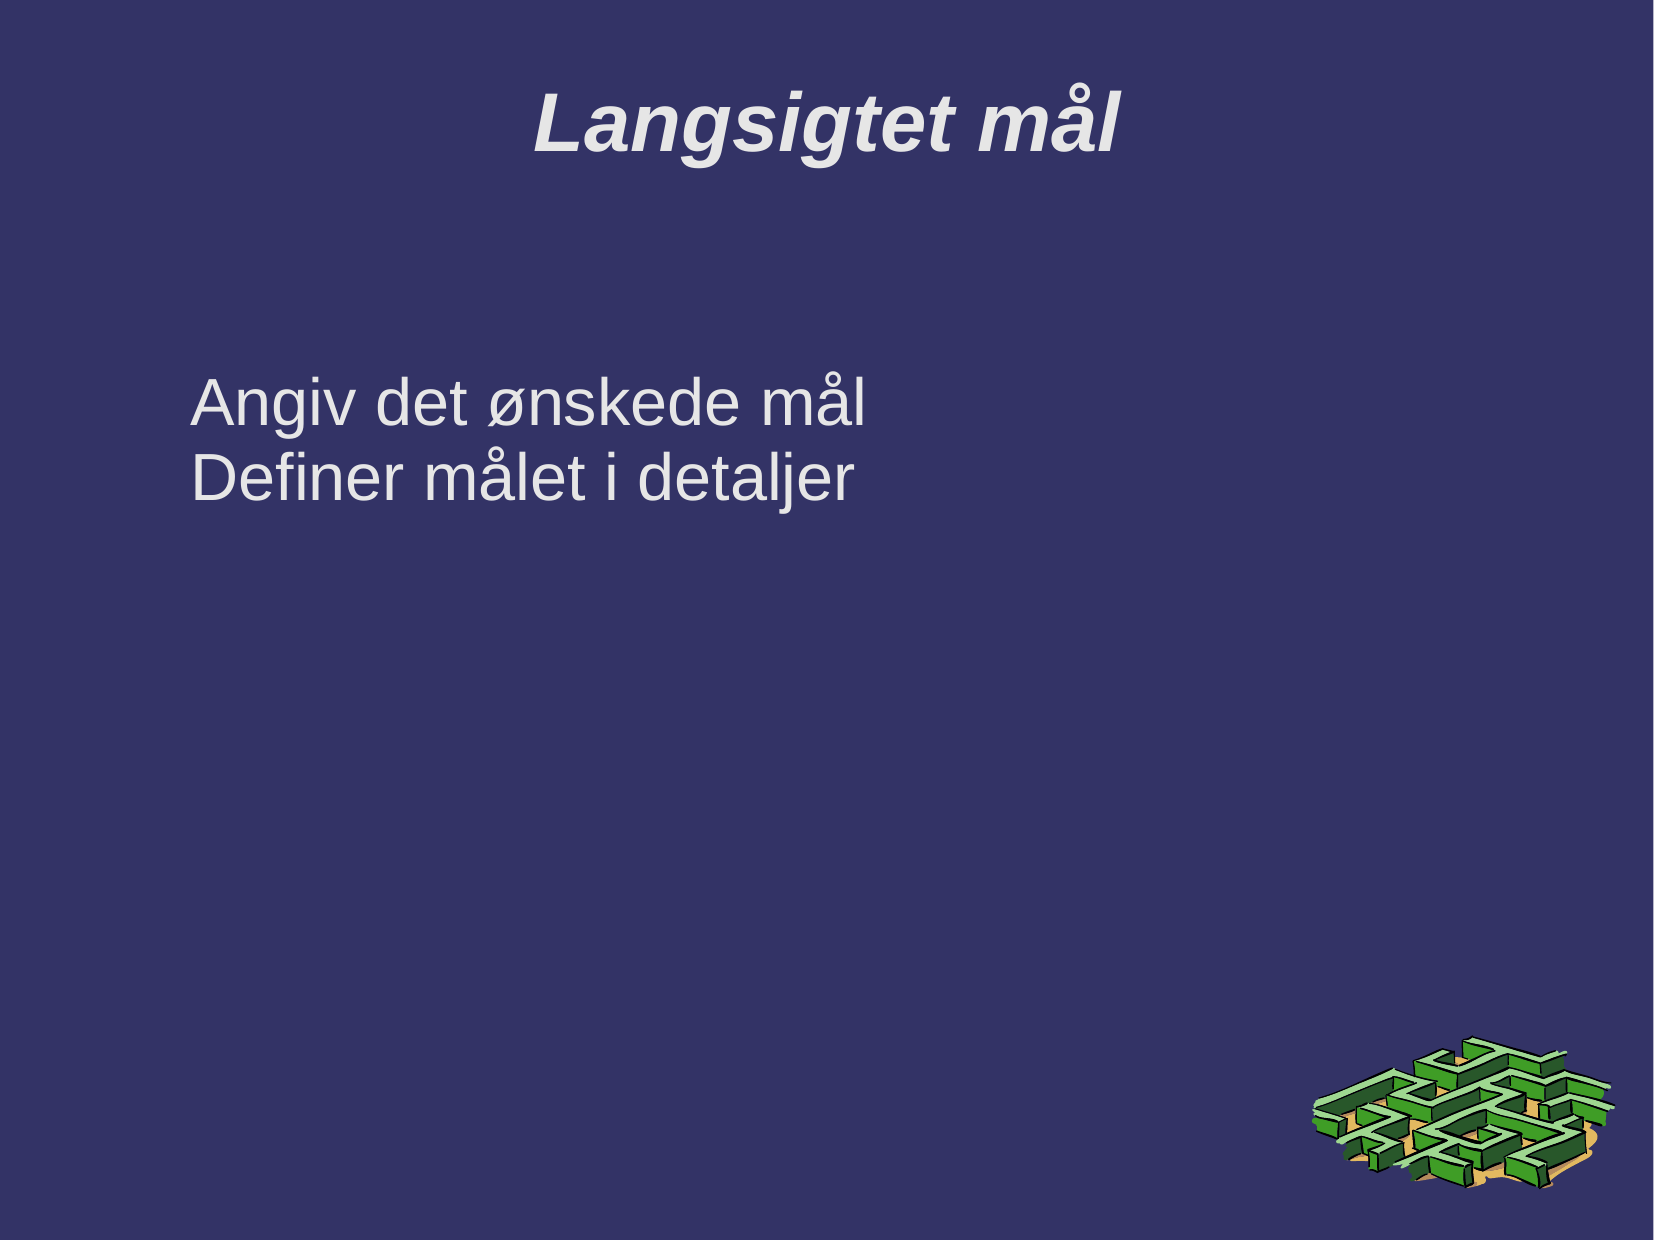

# Langsigtet mål
Angiv det ønskede mål
Definer målet i detaljer